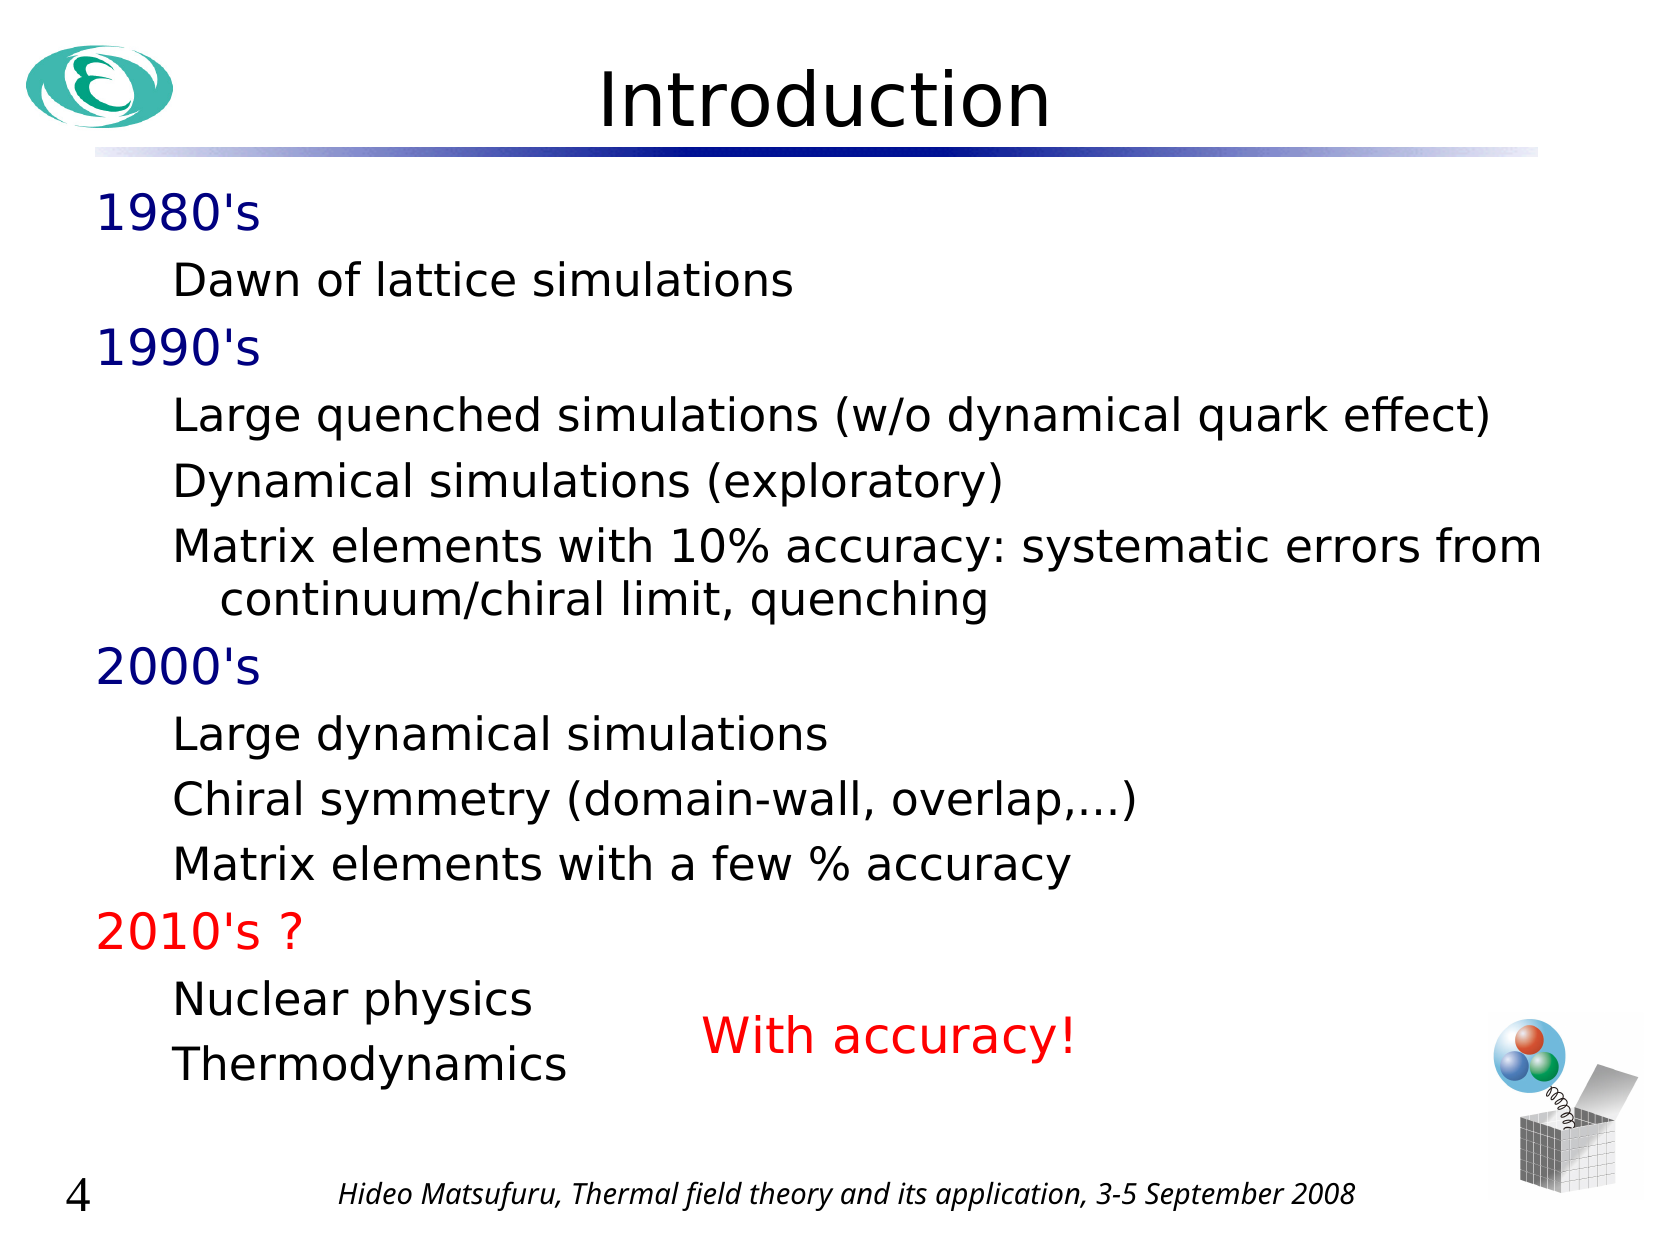

# Introduction
1980's
Dawn of lattice simulations
1990's
Large quenched simulations (w/o dynamical quark effect)
Dynamical simulations (exploratory)
Matrix elements with 10% accuracy: systematic errors from continuum/chiral limit, quenching
2000's
Large dynamical simulations
Chiral symmetry (domain-wall, overlap,...)
Matrix elements with a few % accuracy
2010's ?
Nuclear physics
Thermodynamics
With accuracy!